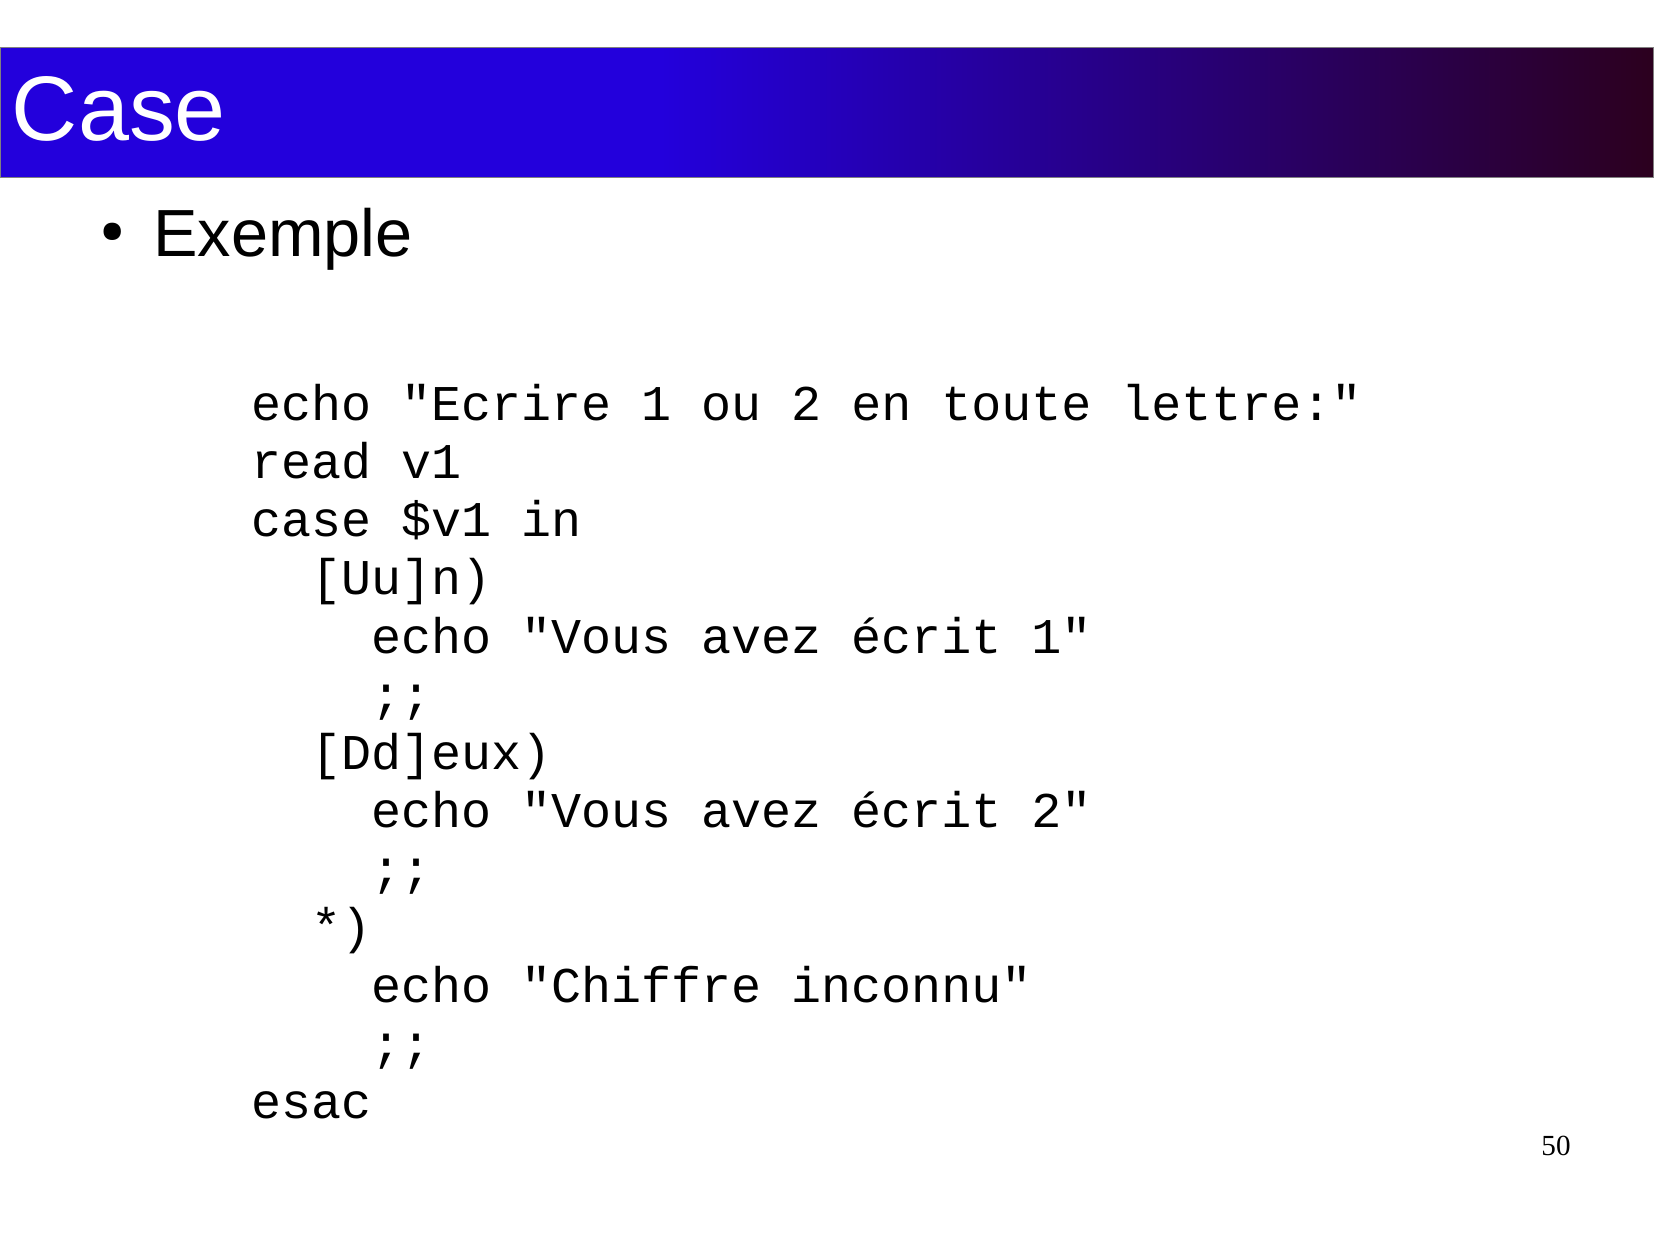

# Case
Exemple
echo "Ecrire 1 ou 2 en toute lettre:"
read v1
case $v1 in
 [Uu]n)‏
 echo "Vous avez écrit 1"
 ;;
 [Dd]eux)‏
 echo "Vous avez écrit 2"
 ;;
 *)‏
 echo "Chiffre inconnu"
 ;;
esac
50